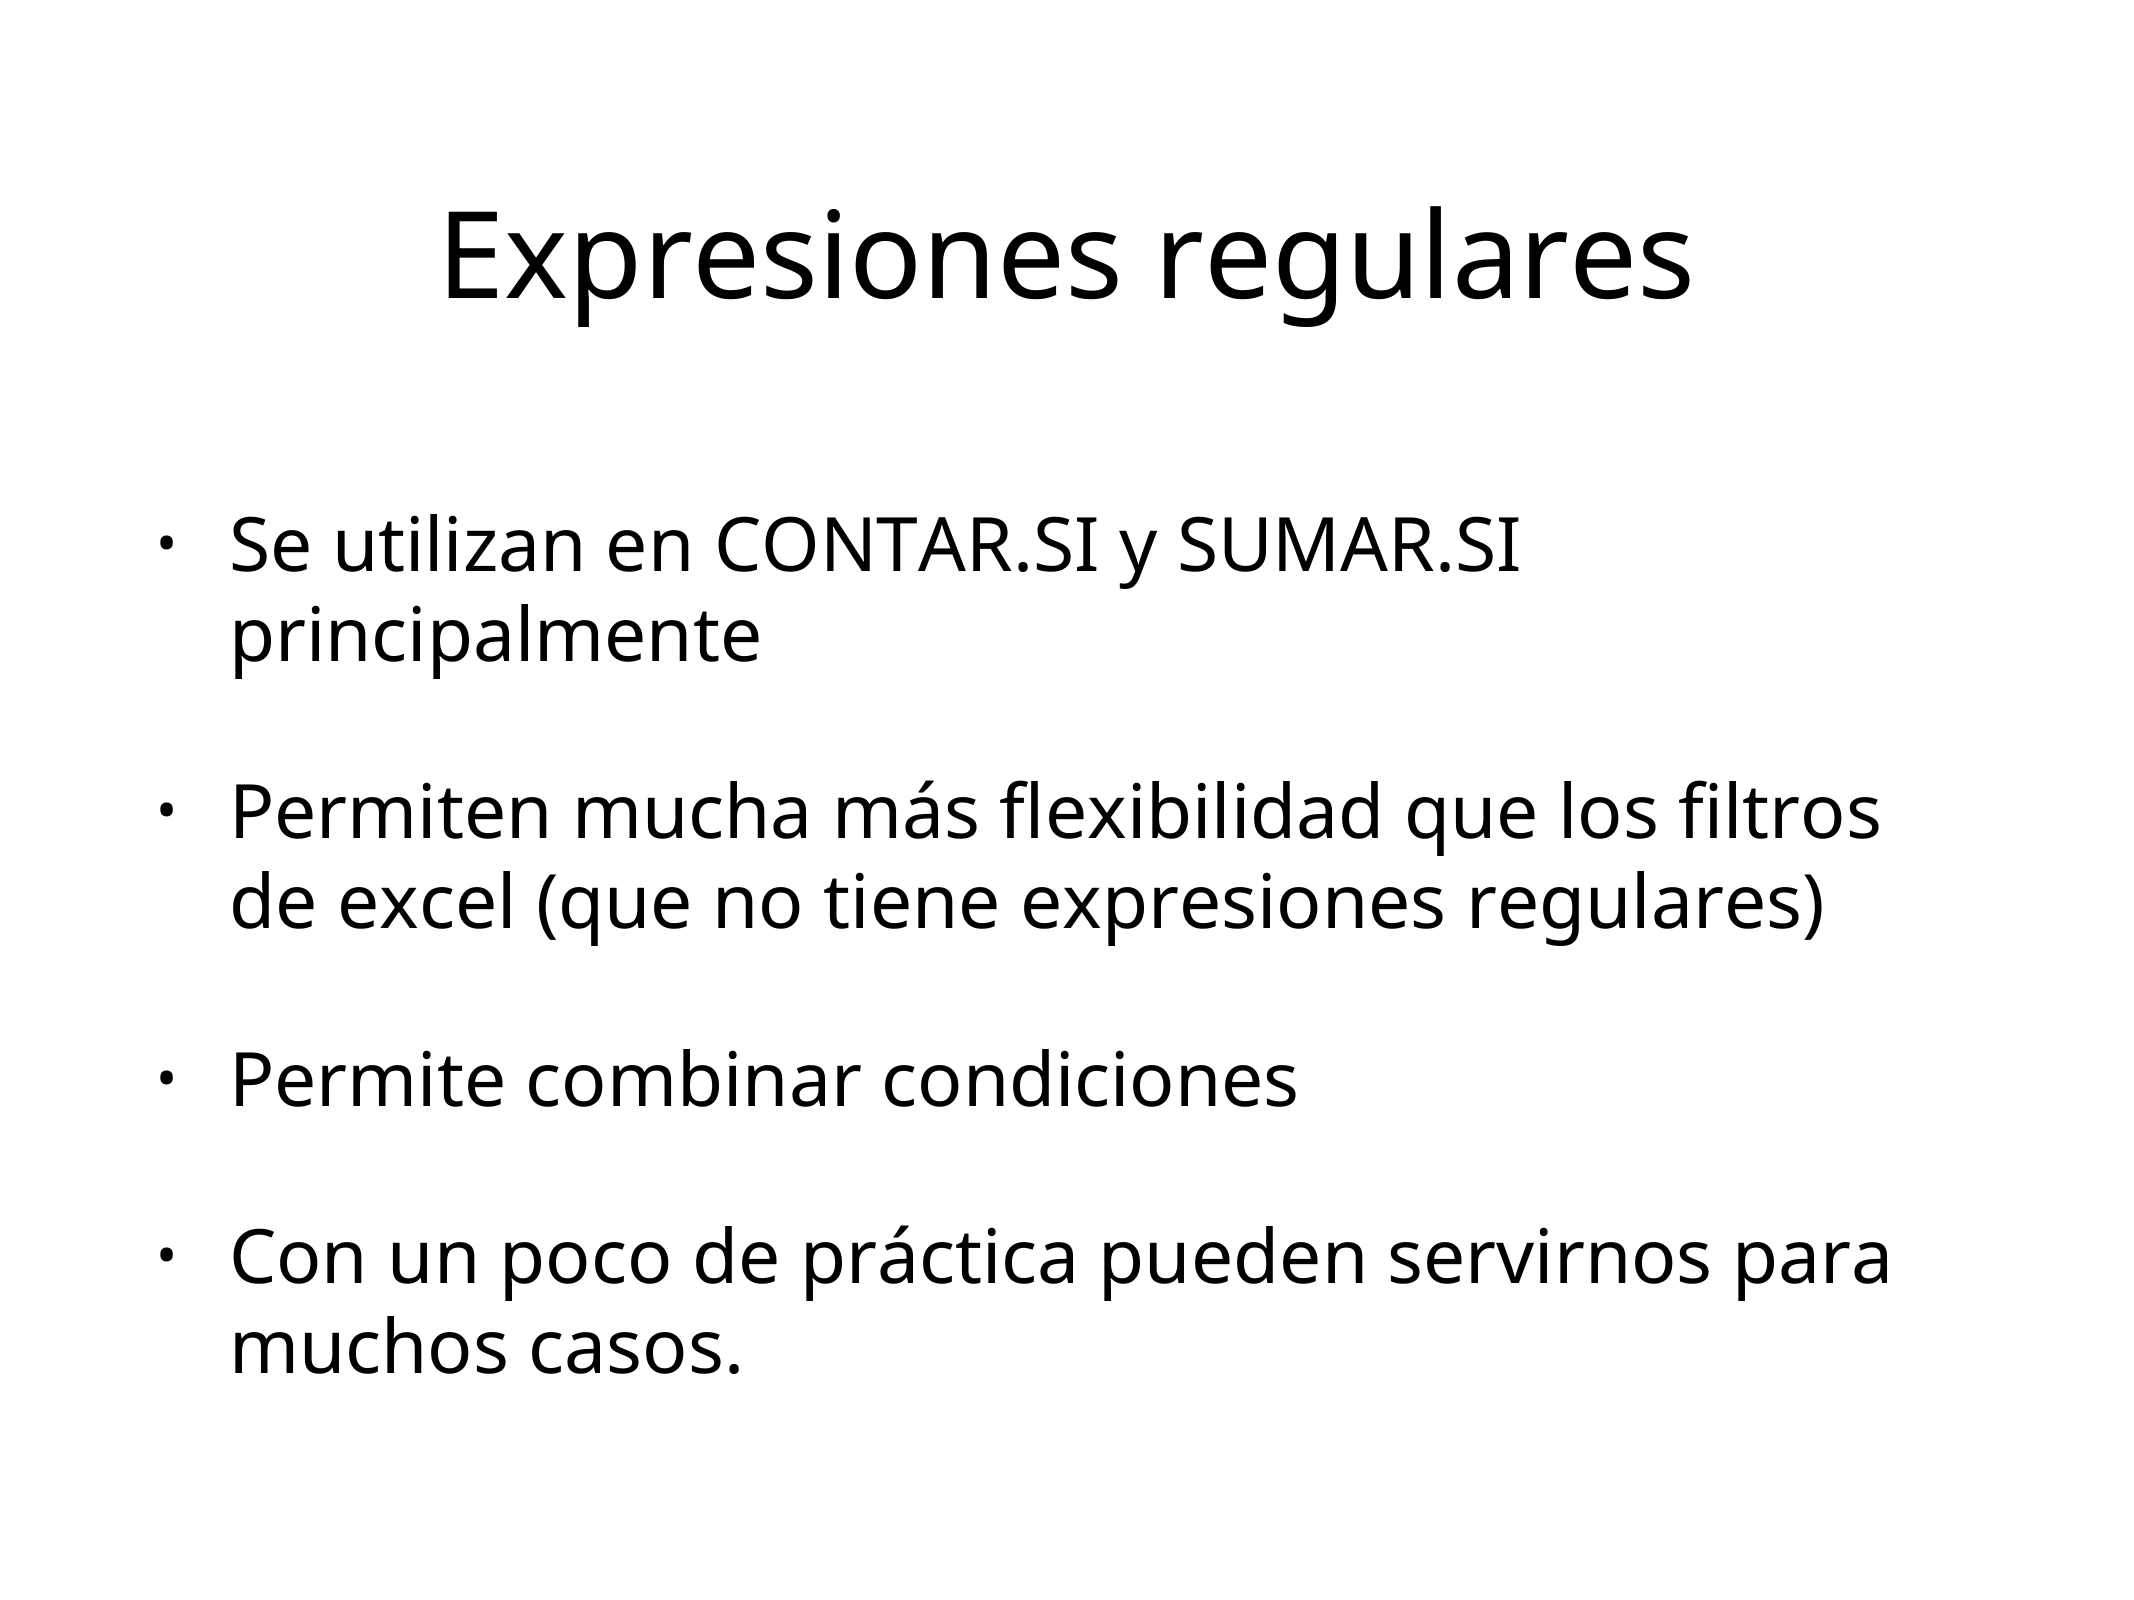

# Expresiones regulares
Se utilizan en CONTAR.SI y SUMAR.SI principalmente
Permiten mucha más flexibilidad que los filtros de excel (que no tiene expresiones regulares)
Permite combinar condiciones
Con un poco de práctica pueden servirnos para muchos casos.